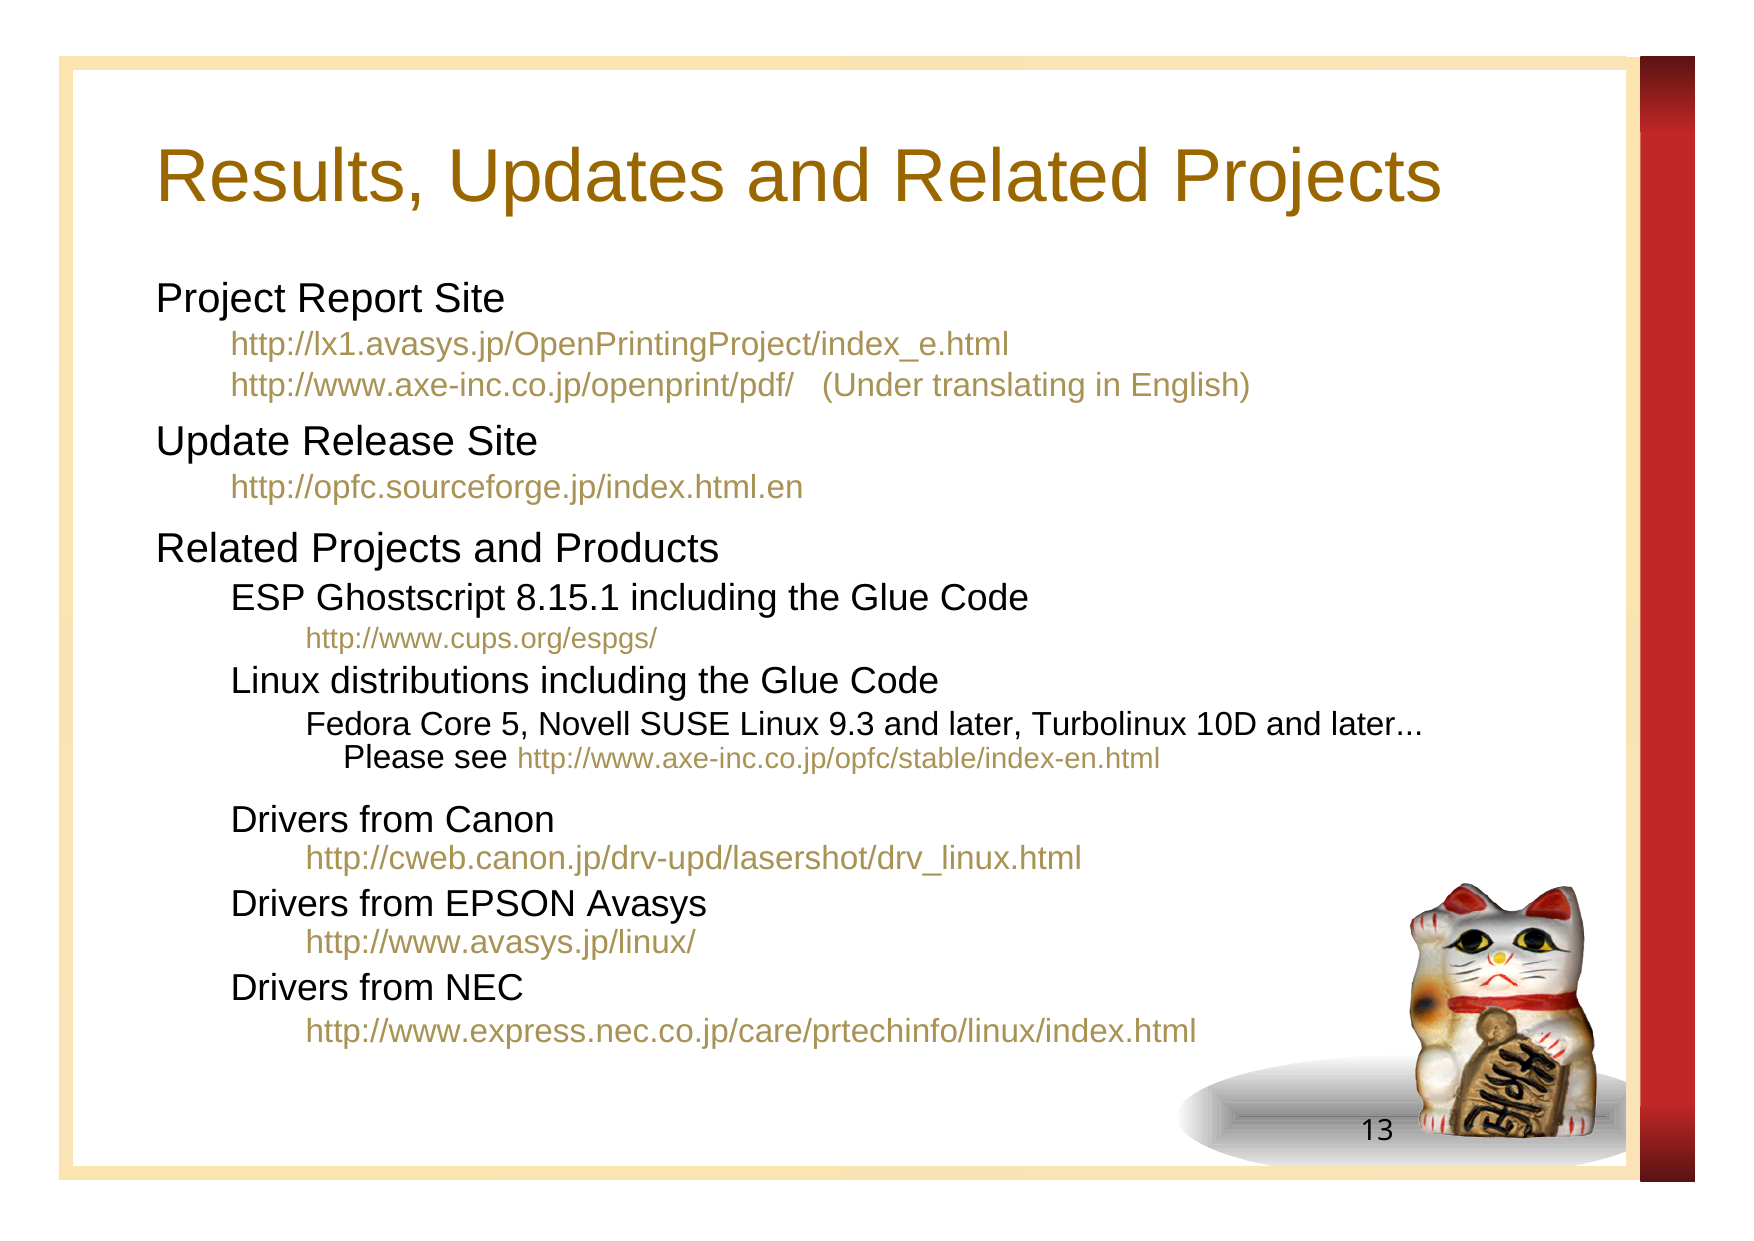

# Results, Updates and Related Projects
Project Report Site
http://lx1.avasys.jp/OpenPrintingProject/index_e.html
http://www.axe-inc.co.jp/openprint/pdf/ (Under translating in English)
Update Release Site
http://opfc.sourceforge.jp/index.html.en
Related Projects and Products
ESP Ghostscript 8.15.1 including the Glue Code
http://www.cups.org/espgs/
Linux distributions including the Glue Code
Fedora Core 5, Novell SUSE Linux 9.3 and later, Turbolinux 10D and later...
Please see http://www.axe-inc.co.jp/opfc/stable/index-en.html
Drivers from Canon
	http://cweb.canon.jp/drv-upd/lasershot/drv_linux.html
Drivers from EPSON Avasys
	http://www.avasys.jp/linux/
Drivers from NEC
http://www.express.nec.co.jp/care/prtechinfo/linux/index.html
13